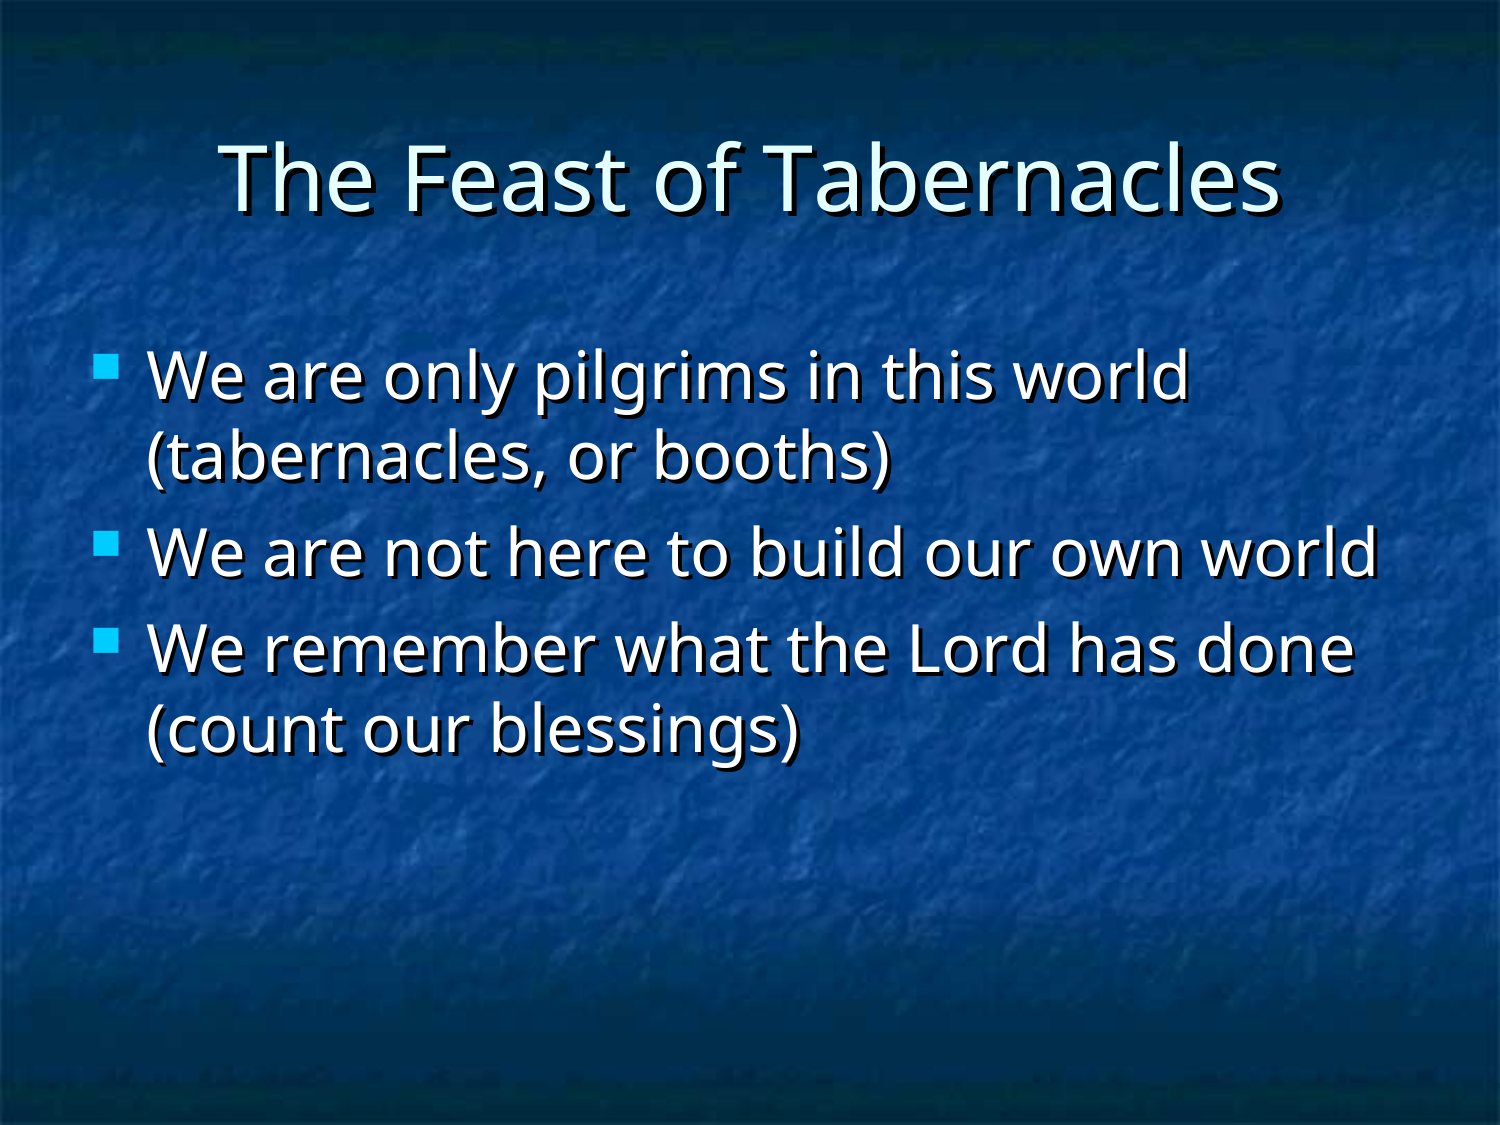

# The Feast of Tabernacles
We are only pilgrims in this world (tabernacles, or booths)
We are not here to build our own world
We remember what the Lord has done (count our blessings)